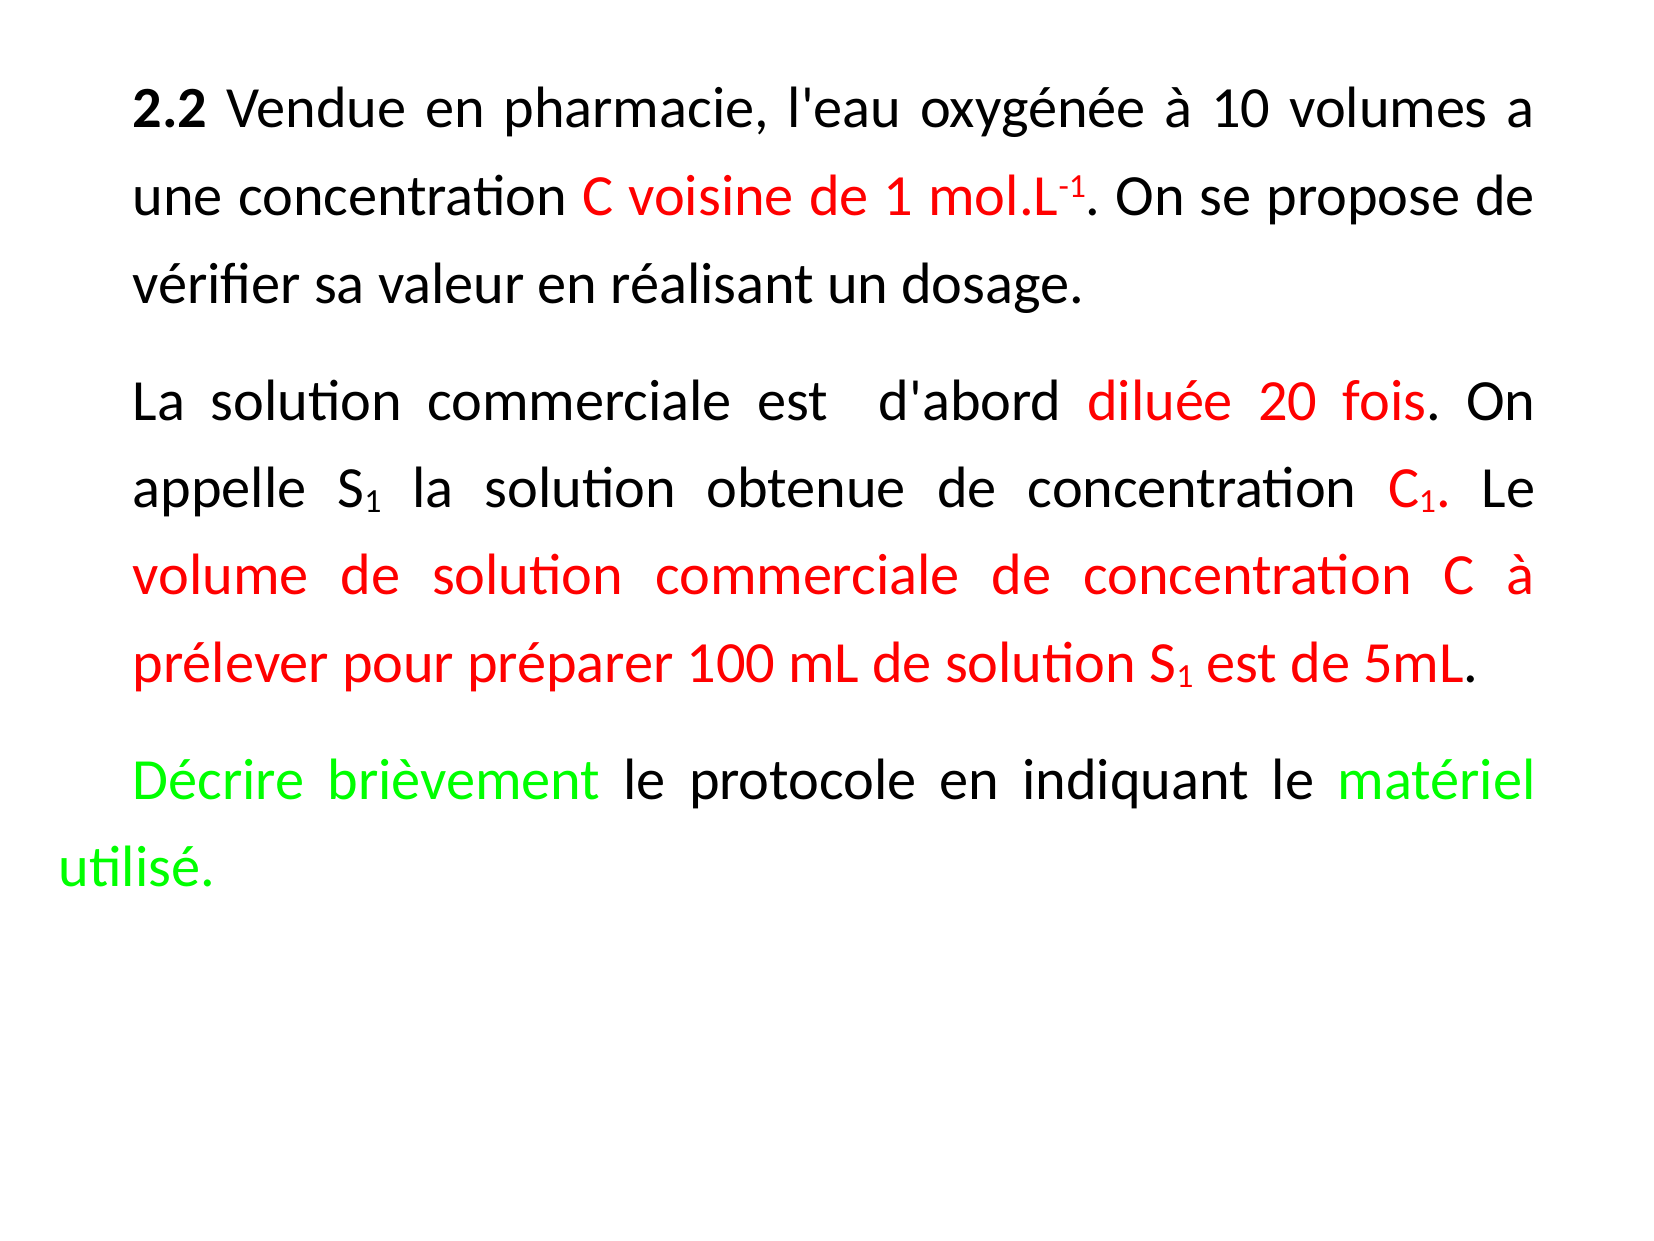

# 2.2 Vendue en pharmacie, l'eau oxygénée à 10 volumes a une concentration C voisine de 1 mol.L-1. On se propose de vérifier sa valeur en réalisant un dosage.
La solution commerciale est d'abord diluée 20 fois. On appelle S1 la solution obtenue de concentration C1. Le volume de solution commerciale de concentration C à prélever pour préparer 100 mL de solution S1 est de 5mL.
Décrire brièvement le protocole en indiquant le matériel utilisé.